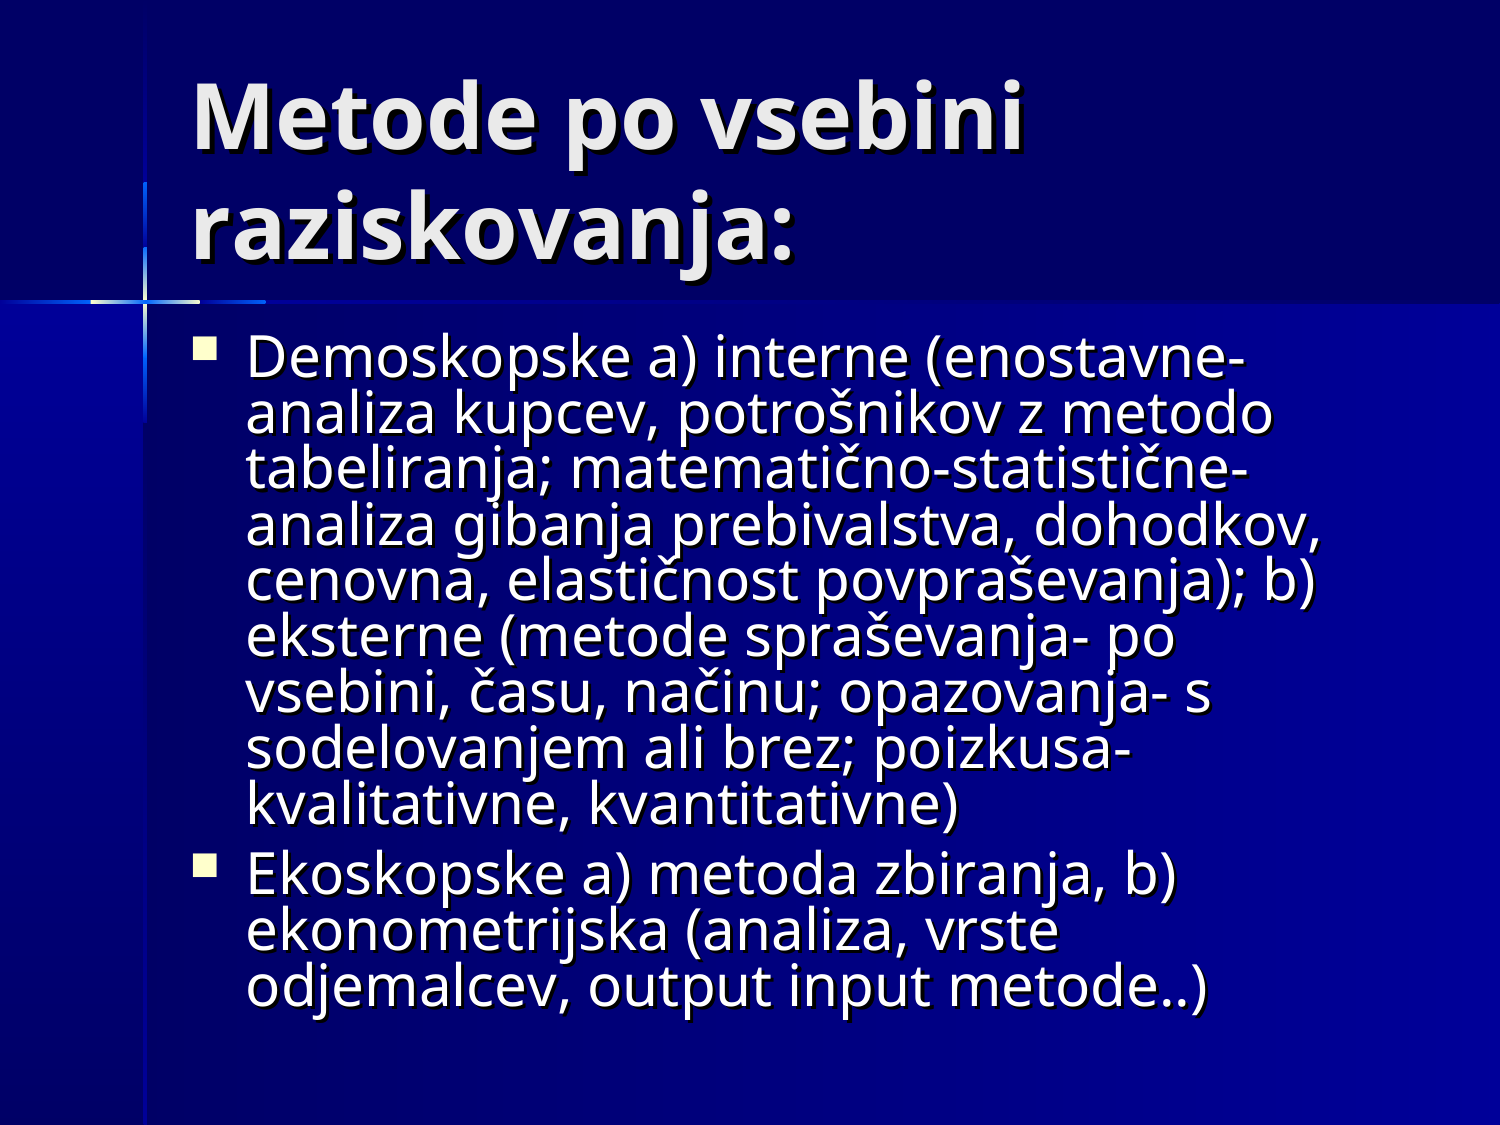

# Metode po vsebini raziskovanja:
Demoskopske a) interne (enostavne- analiza kupcev, potrošnikov z metodo tabeliranja; matematično-statistične- analiza gibanja prebivalstva, dohodkov, cenovna, elastičnost povpraševanja); b) eksterne (metode spraševanja- po vsebini, času, načinu; opazovanja- s sodelovanjem ali brez; poizkusa- kvalitativne, kvantitativne)
Ekoskopske a) metoda zbiranja, b) ekonometrijska (analiza, vrste odjemalcev, output input metode..)